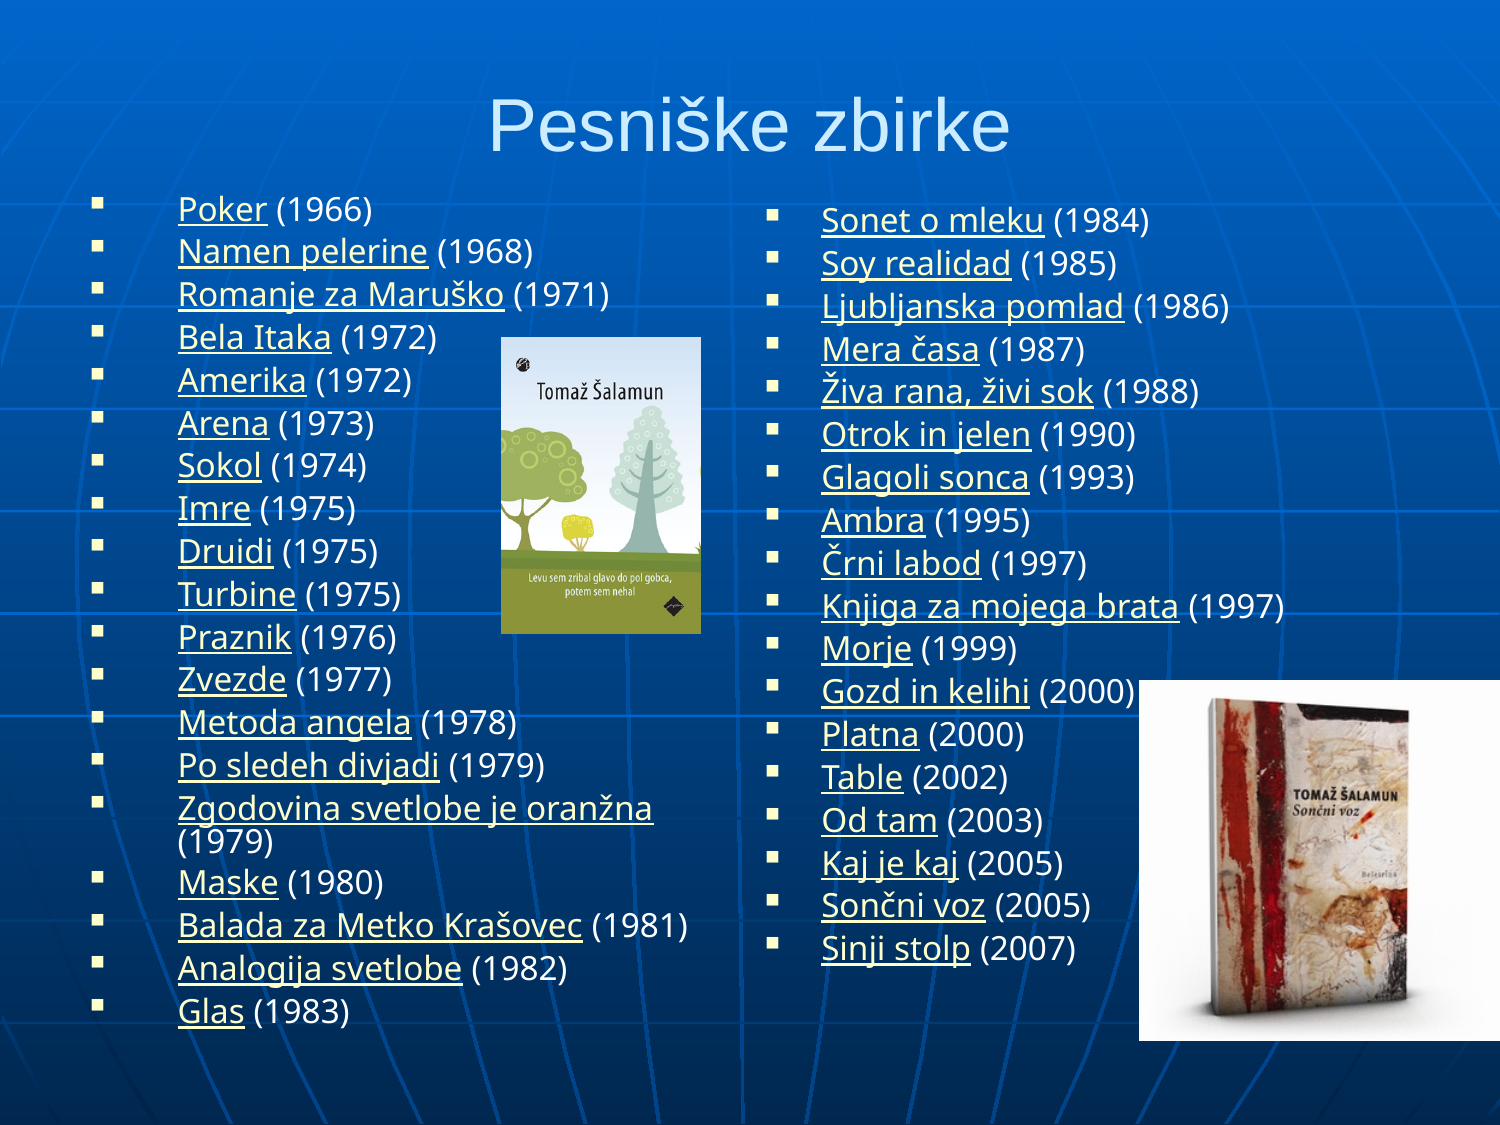

# Pesniške zbirke
Poker (1966)
Namen pelerine (1968)
Romanje za Maruško (1971)
Bela Itaka (1972)
Amerika (1972)
Arena (1973)
Sokol (1974)
Imre (1975)
Druidi (1975)
Turbine (1975)
Praznik (1976)
Zvezde (1977)
Metoda angela (1978)
Po sledeh divjadi (1979)
Zgodovina svetlobe je oranžna (1979)
Maske (1980)
Balada za Metko Krašovec (1981)
Analogija svetlobe (1982)
Glas (1983)
Sonet o mleku (1984)
Soy realidad (1985)
Ljubljanska pomlad (1986)
Mera časa (1987)
Živa rana, živi sok (1988)
Otrok in jelen (1990)
Glagoli sonca (1993)
Ambra (1995)
Črni labod (1997)
Knjiga za mojega brata (1997)
Morje (1999)
Gozd in kelihi (2000)
Platna (2000)
Table (2002)
Od tam (2003)
Kaj je kaj (2005)
Sončni voz (2005)
Sinji stolp (2007)